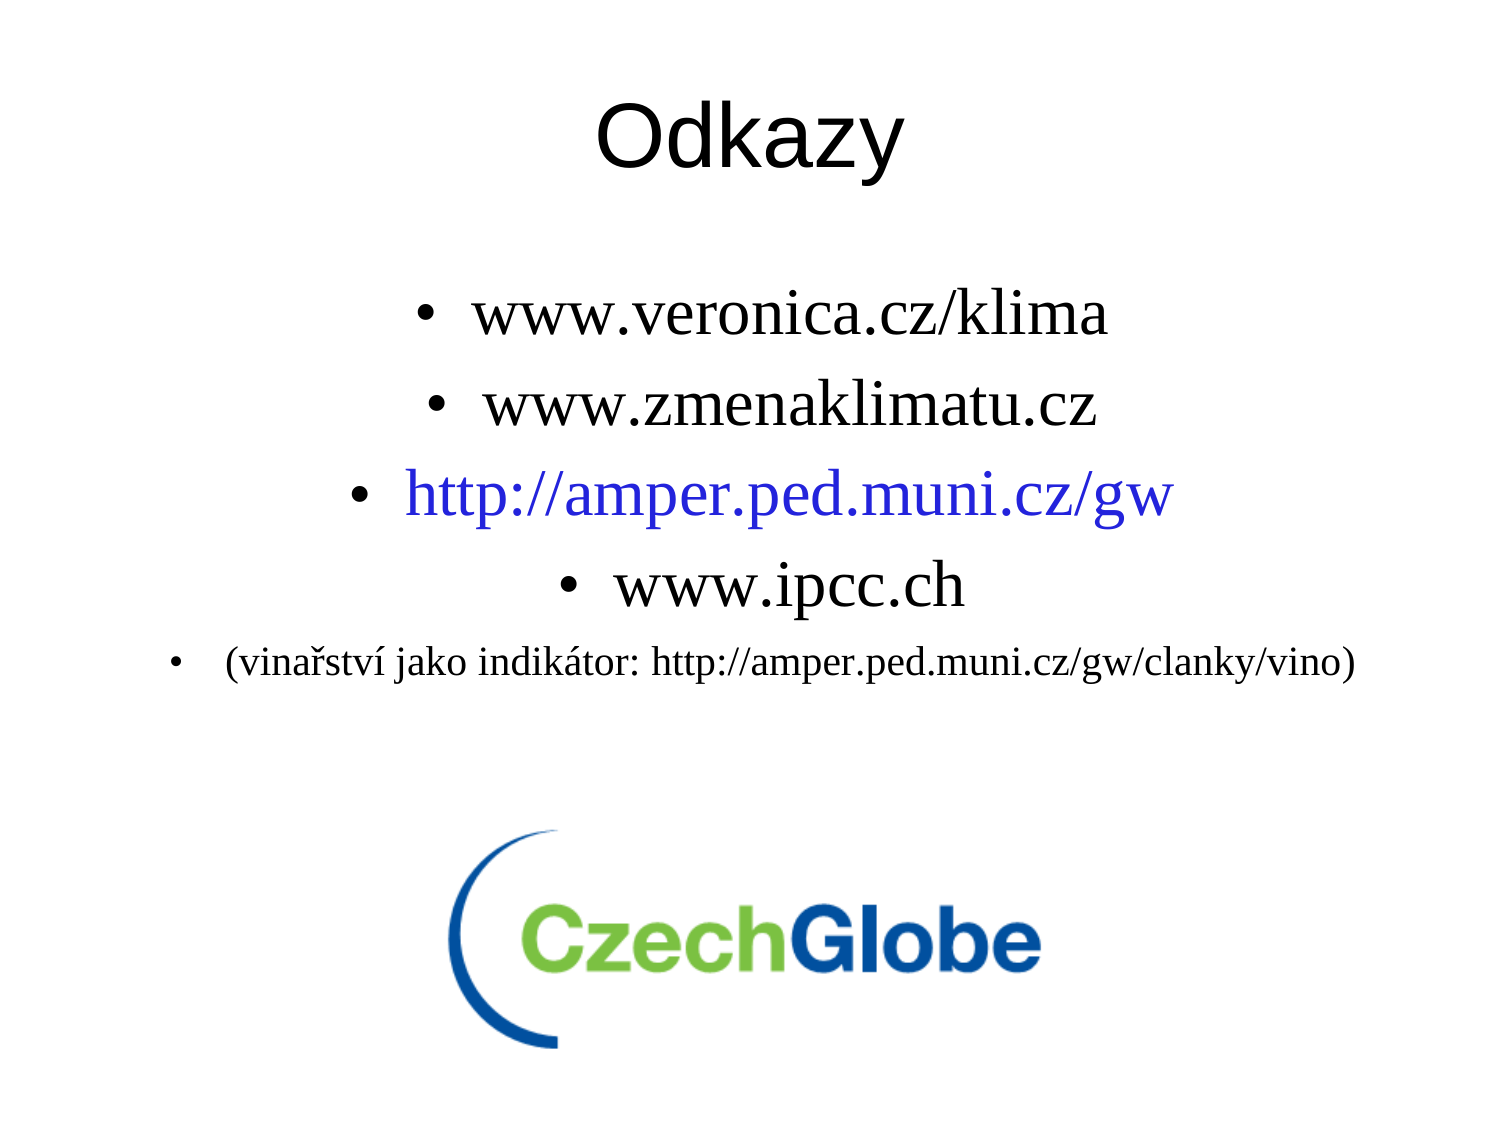

# Odkazy
www.veronica.cz/klima
www.zmenaklimatu.cz
http://amper.ped.muni.cz/gw
www.ipcc.ch
(vinařství jako indikátor: http://amper.ped.muni.cz/gw/clanky/vino)